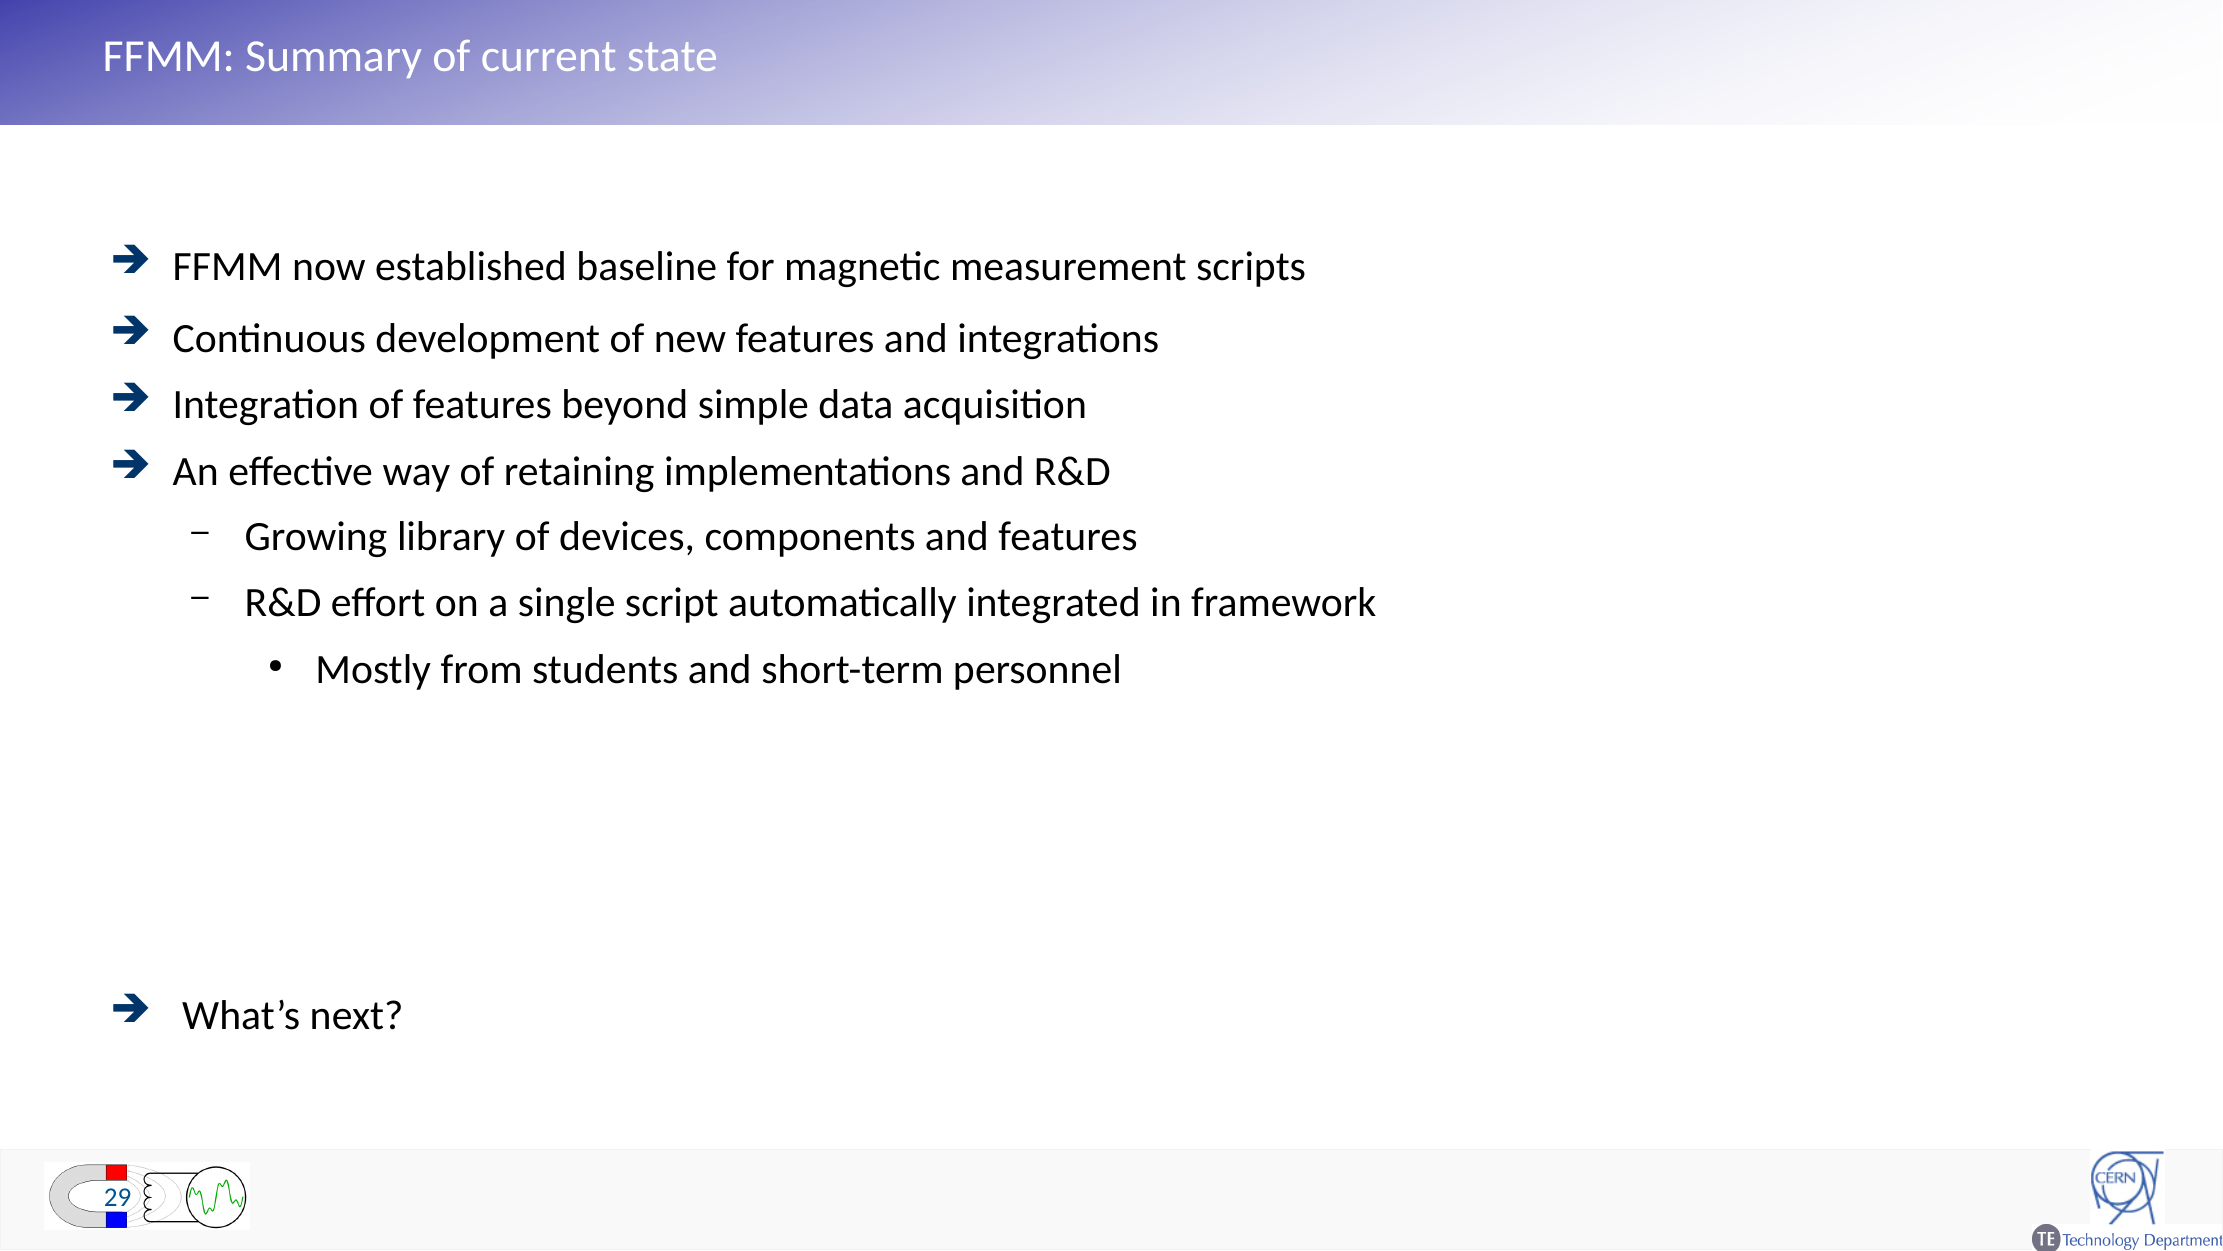

# FFMM: Summary of current state
FFMM now established baseline for magnetic measurement scripts
Continuous development of new features and integrations
Integration of features beyond simple data acquisition
An effective way of retaining implementations and R&D
Growing library of devices, components and features
R&D effort on a single script automatically integrated in framework
Mostly from students and short-term personnel
 What’s next?